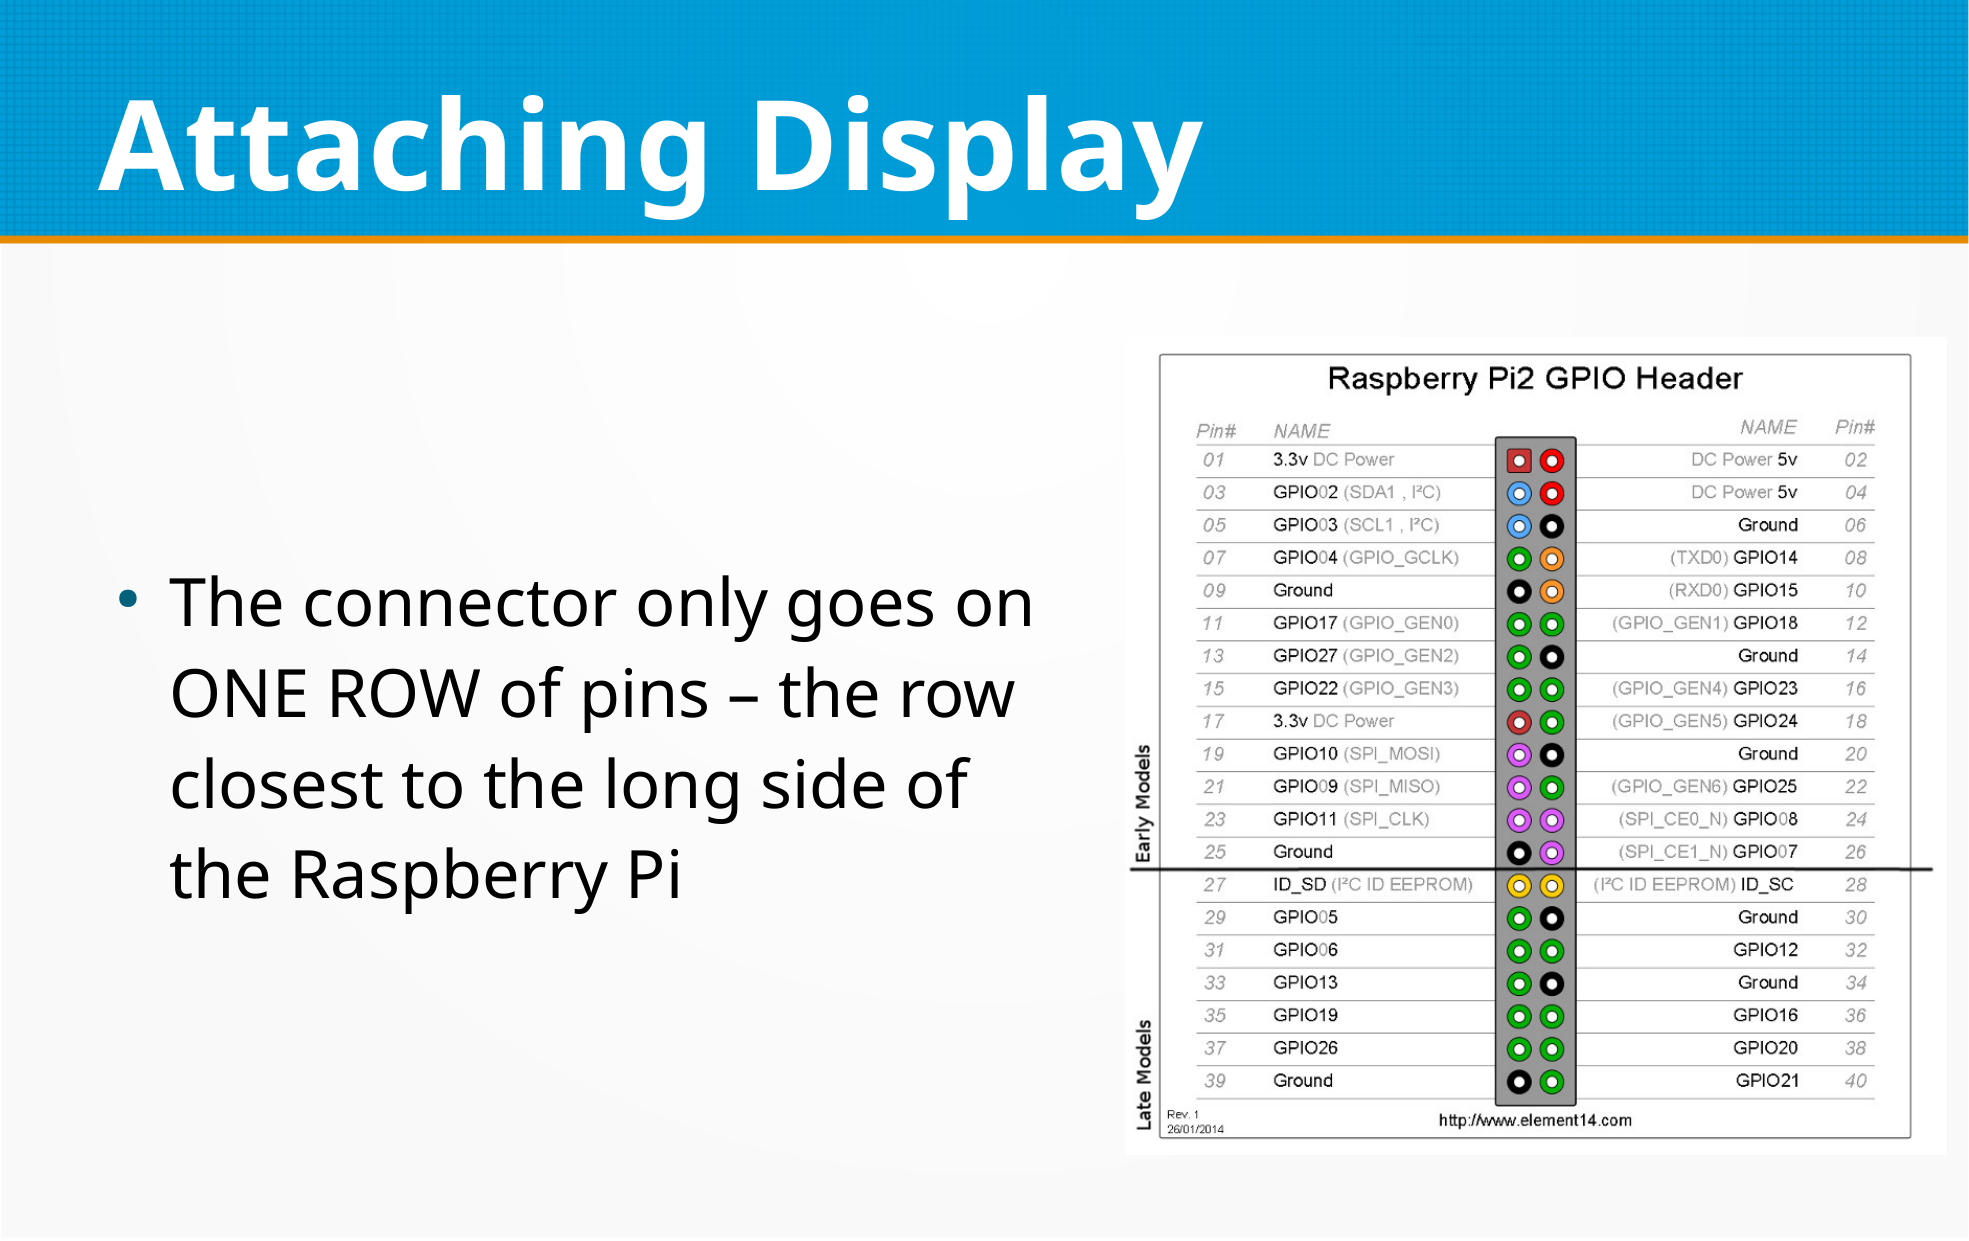

# Attaching Display
The connector only goes on
ONE ROW of pins – the row
closest to the long side of
the Raspberry Pi